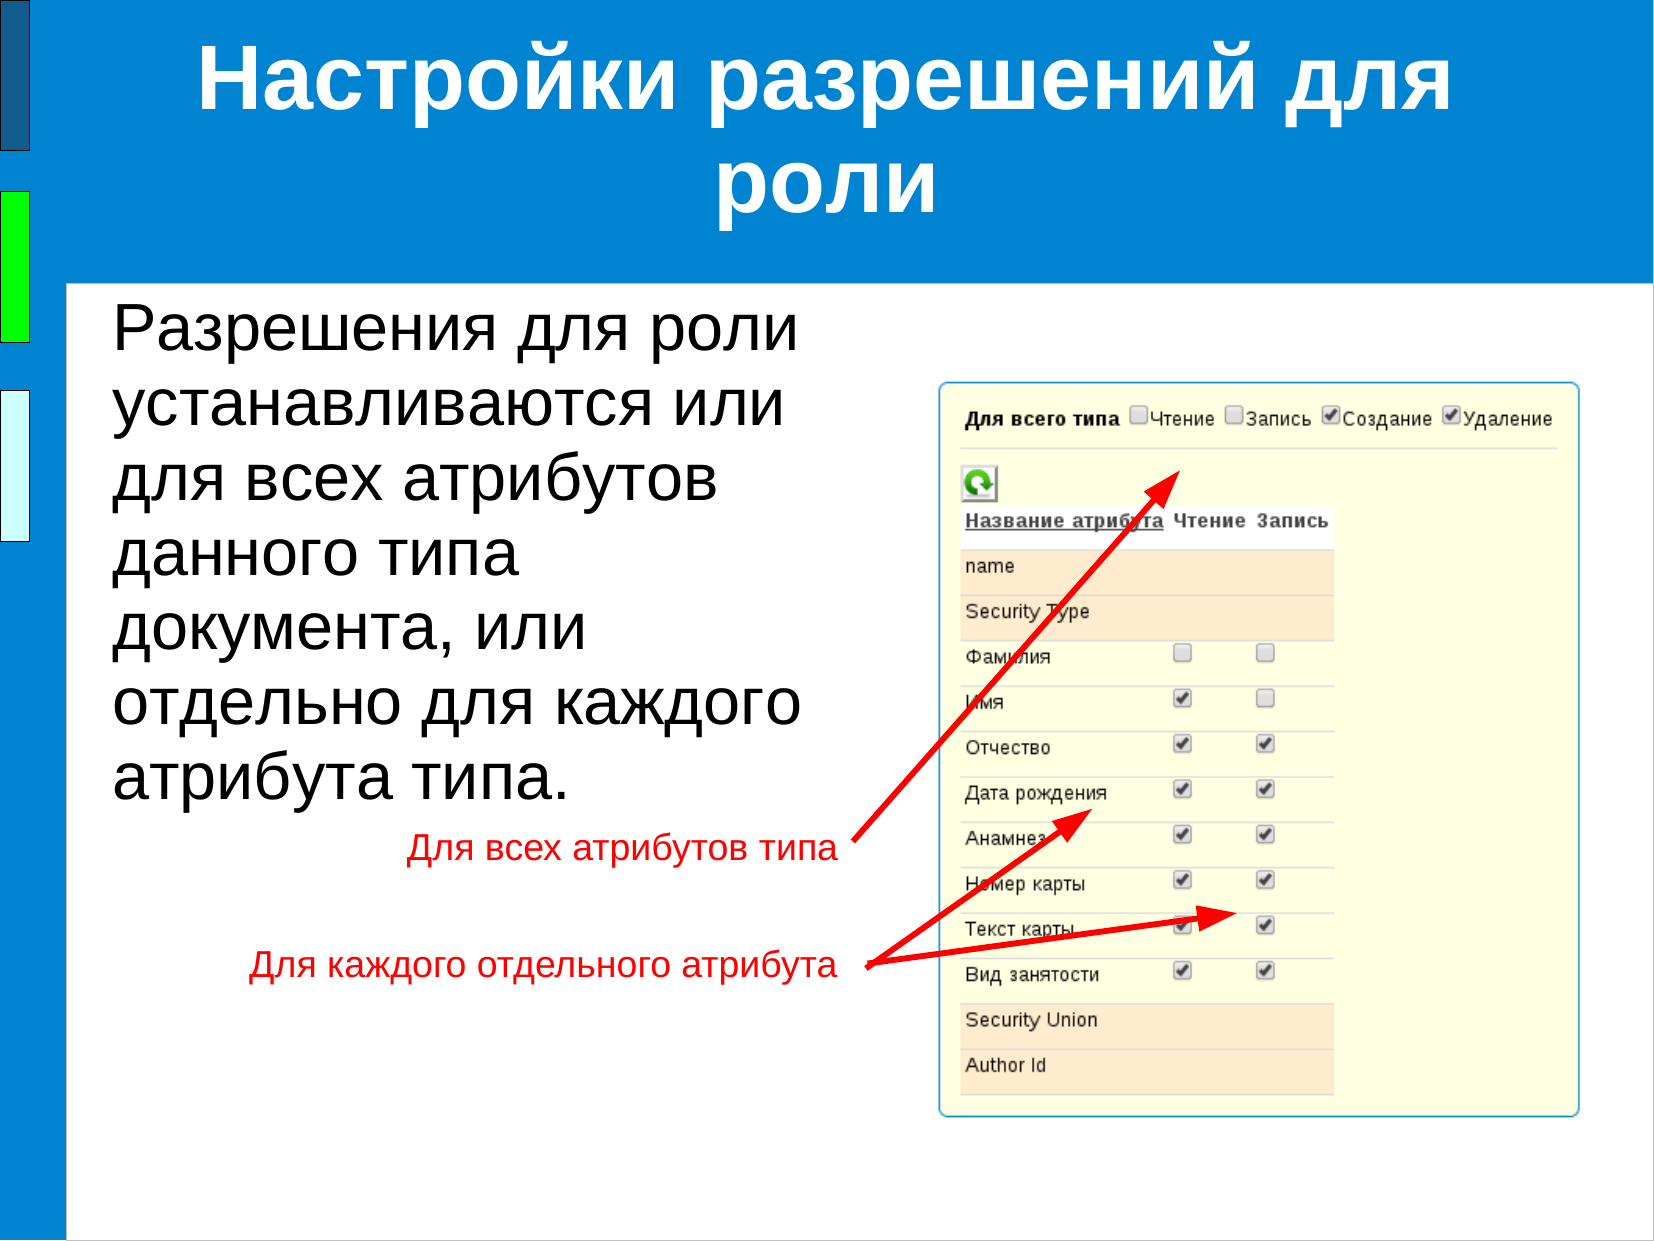

# Настройки разрешений для роли
Разрешения для роли устанавливаются или для всех атрибутов данного типа документа, или отдельно для каждого атрибута типа.
Для всех атрибутов типа
Для каждого отдельного атрибута
ООО "Альфа-Интегрум", 2013г.